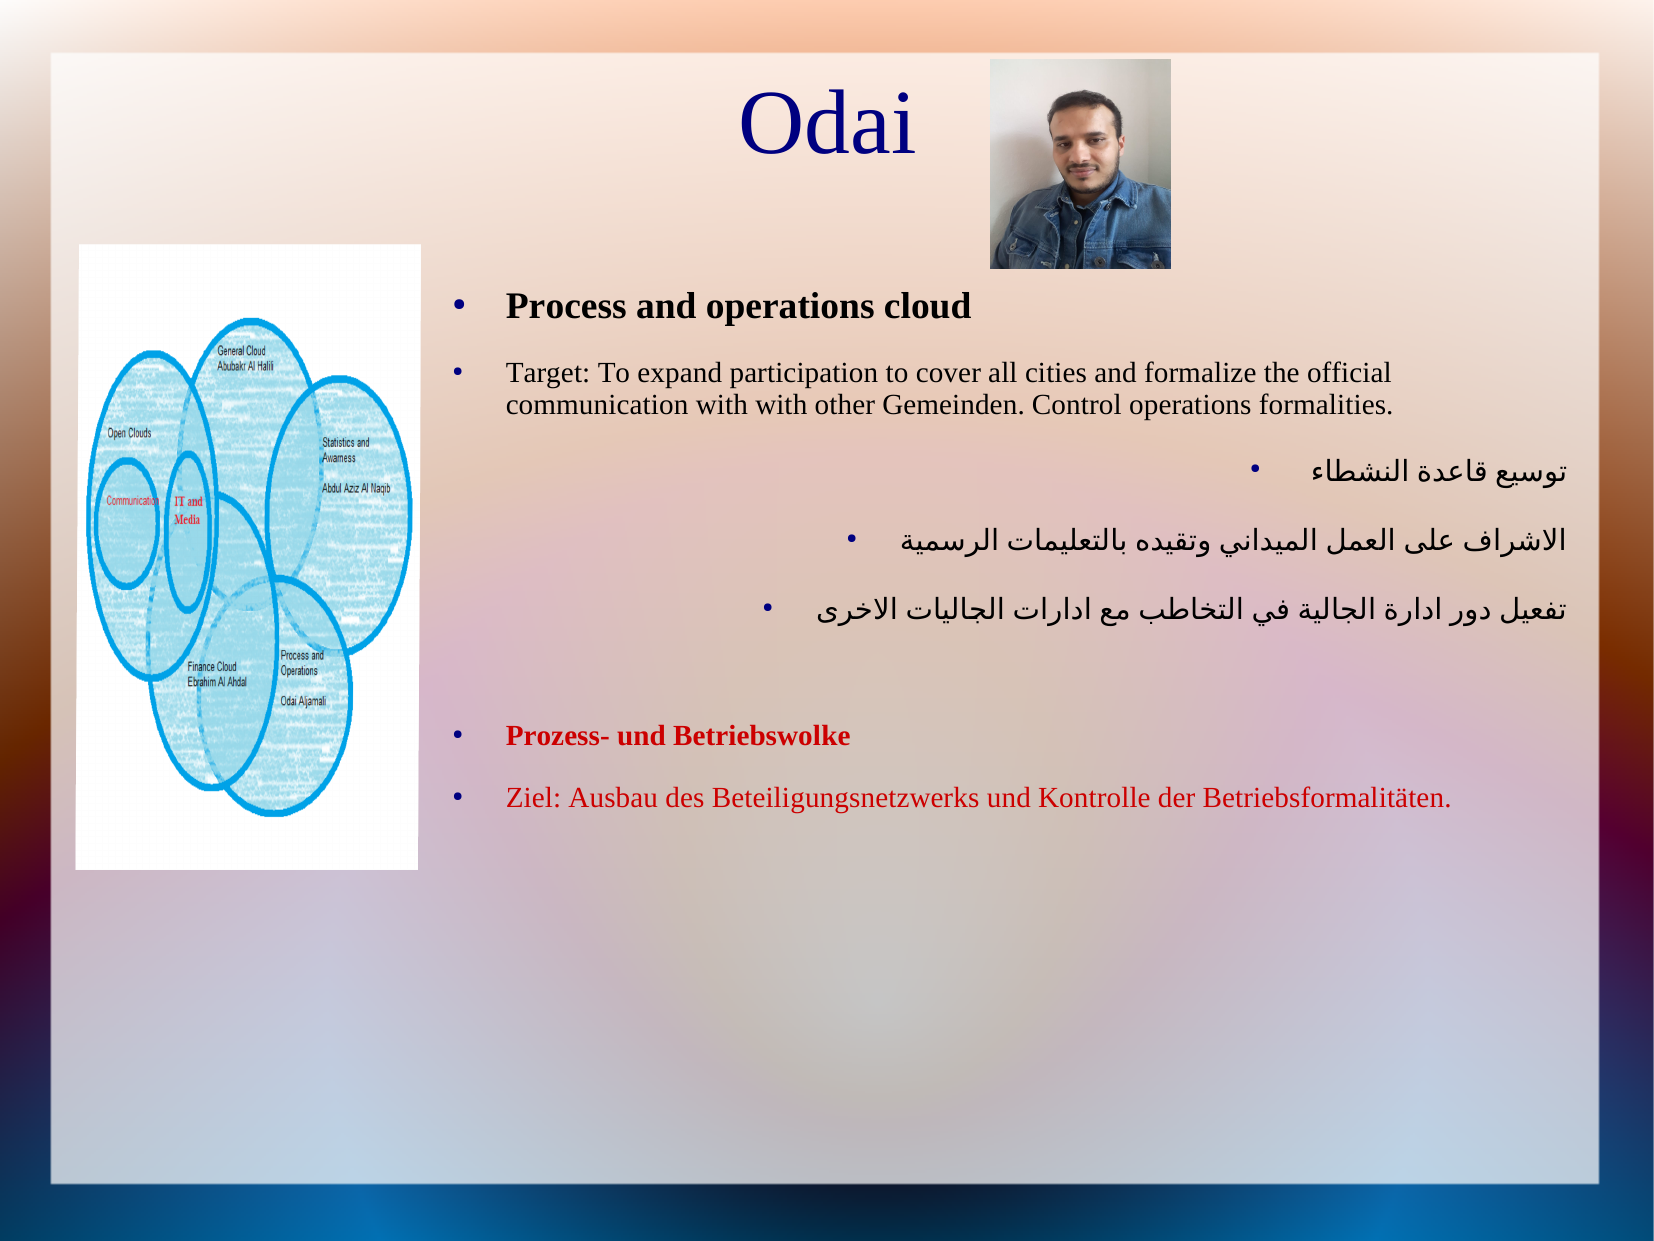

# Odai
Process and operations cloud
Target: To expand participation to cover all cities and formalize the official communication with with other Gemeinden. Control operations formalities.
 توسيع قاعدة النشطاء
الاشراف على العمل الميداني وتقيده بالتعليمات الرسمية
تفعيل دور ادارة الجالية في التخاطب مع ادارات الجاليات الاخرى
Prozess- und Betriebswolke
Ziel: Ausbau des Beteiligungsnetzwerks und Kontrolle der Betriebsformalitäten.